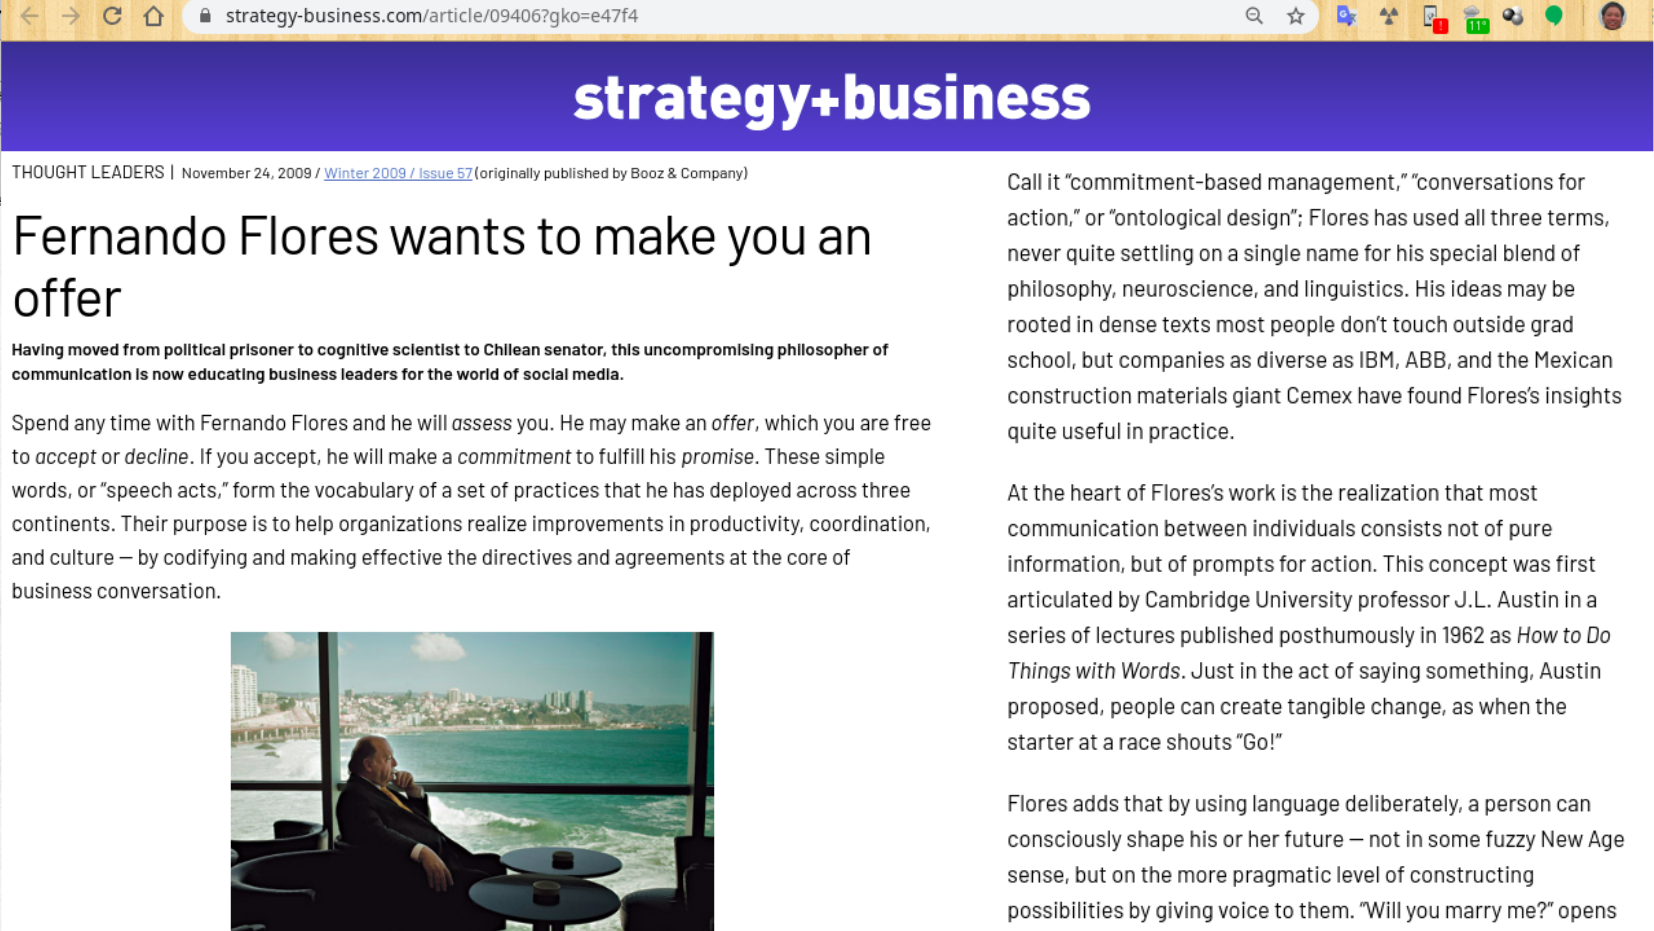

# Fernando Flores wants to make you an offer
Systems Changes: History-making, commitment, argumentation + pattern language
March 2020